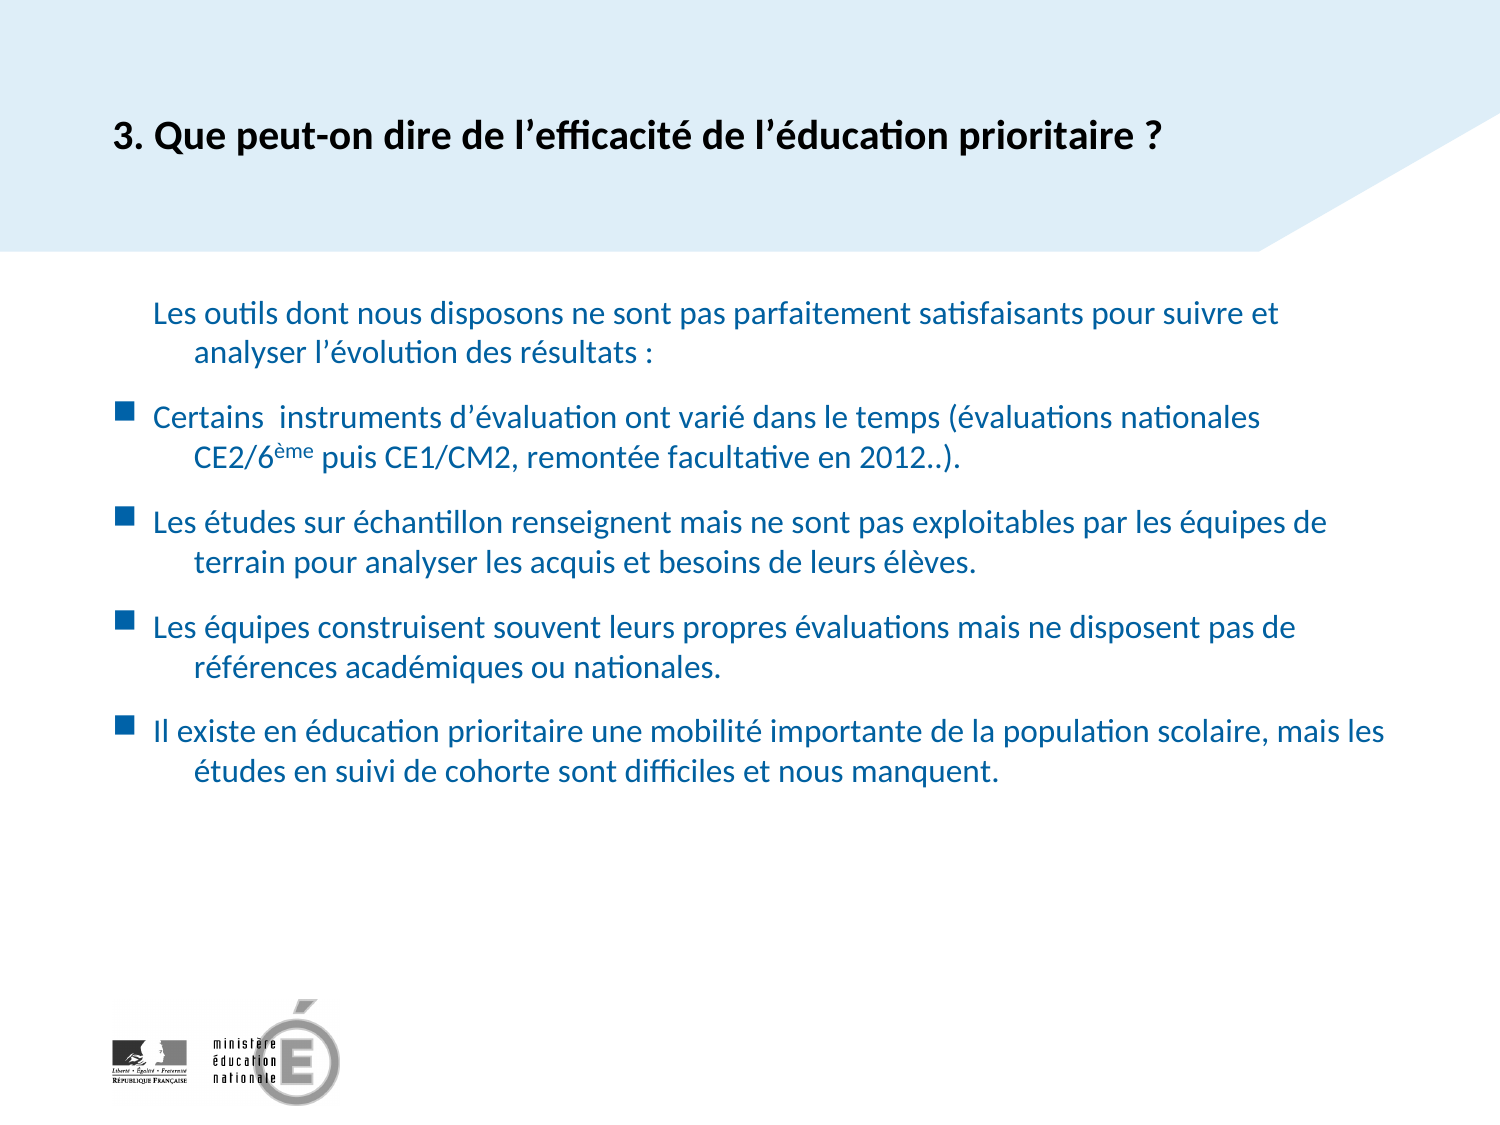

# 3. Que peut-on dire de l’efficacité de l’éducation prioritaire ?
Les outils dont nous disposons ne sont pas parfaitement satisfaisants pour suivre et analyser l’évolution des résultats :
Certains instruments d’évaluation ont varié dans le temps (évaluations nationales CE2/6ème puis CE1/CM2, remontée facultative en 2012..).
Les études sur échantillon renseignent mais ne sont pas exploitables par les équipes de terrain pour analyser les acquis et besoins de leurs élèves.
Les équipes construisent souvent leurs propres évaluations mais ne disposent pas de références académiques ou nationales.
Il existe en éducation prioritaire une mobilité importante de la population scolaire, mais les études en suivi de cohorte sont difficiles et nous manquent.